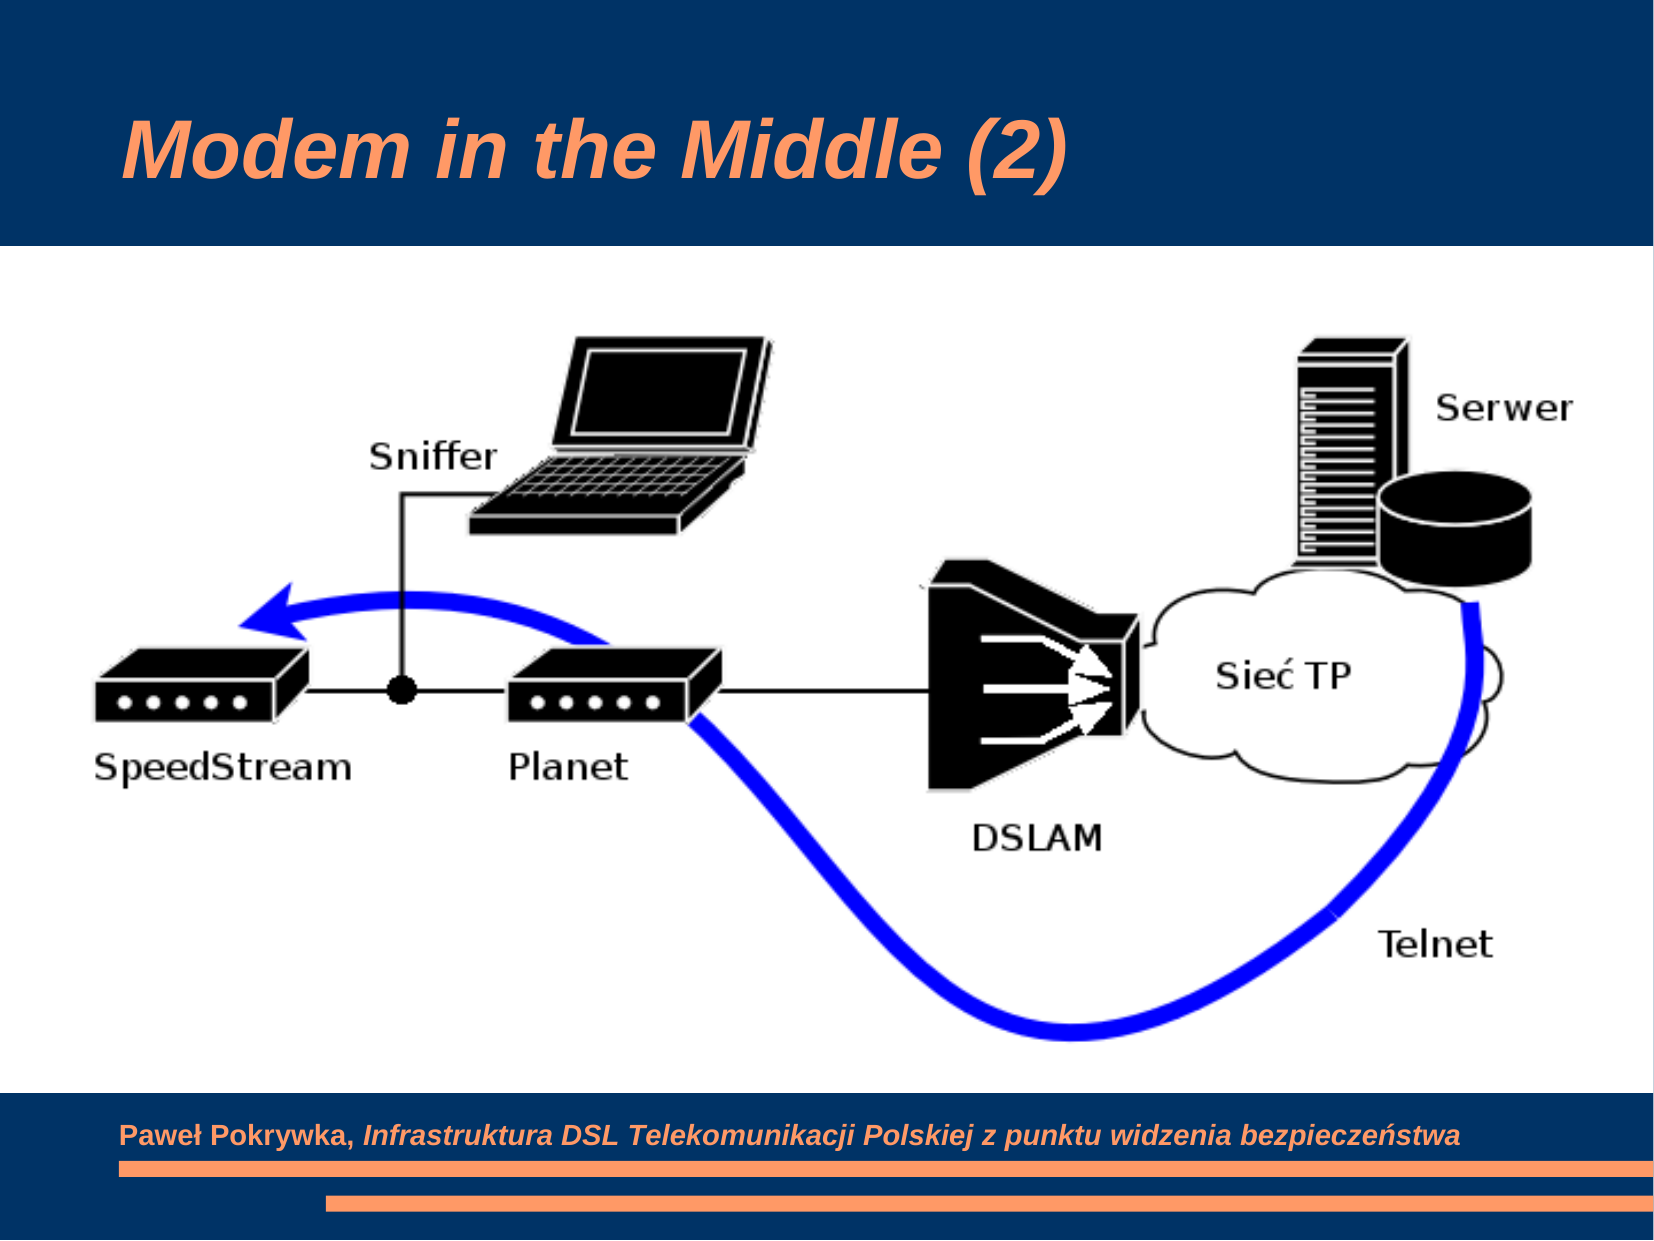

# Modem in the Middle (2)
Paweł Pokrywka, Infrastruktura DSL Telekomunikacji Polskiej z punktu widzenia bezpieczeństwa